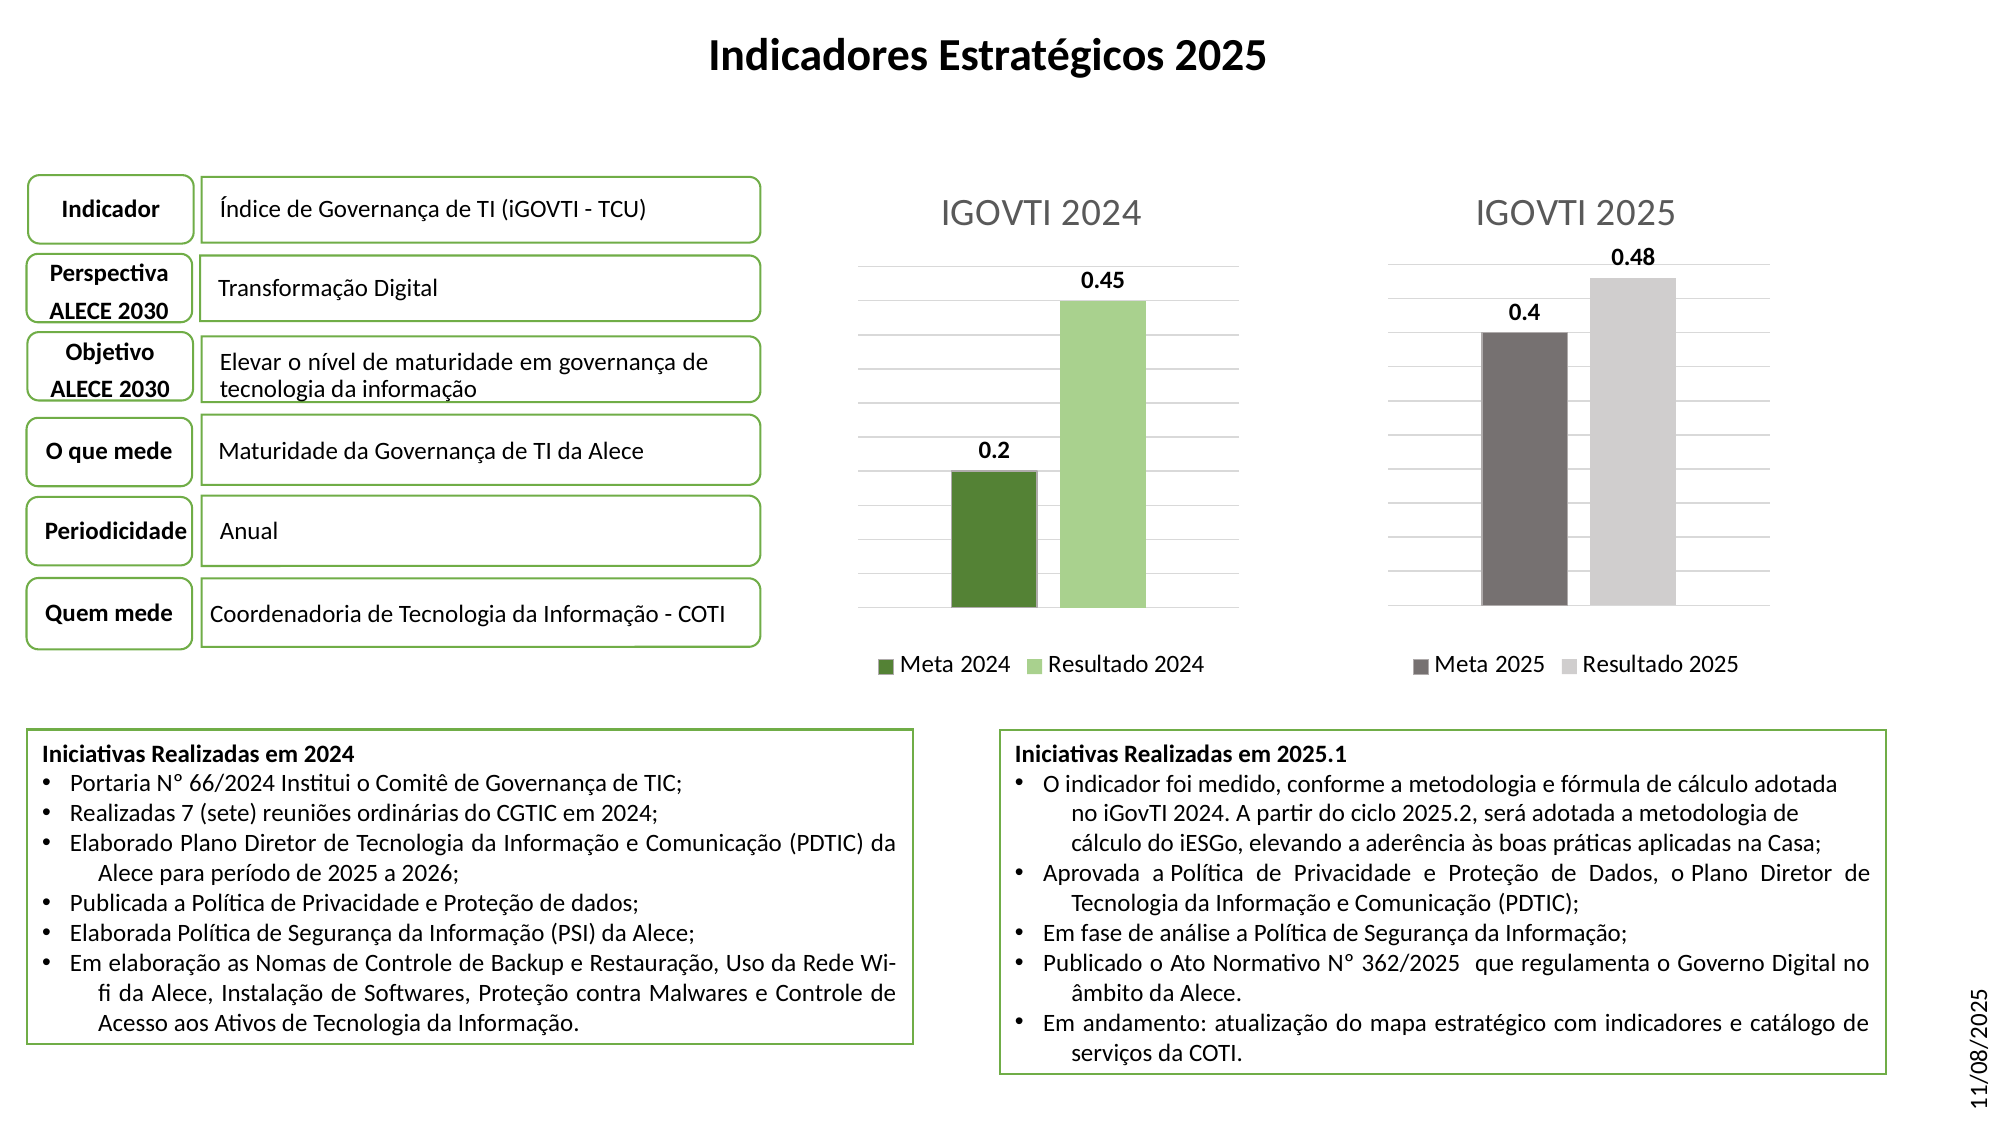

# Indicadores Estratégicos 2025
### Chart: IGOVTI 2024
| Category | Meta 2024 | Resultado 2024 |
|---|---|---|
| Governança de TI (IGOVTI) | 0.2 | 0.45 |
### Chart: IGOVTI 2025
| Category | Meta 2025 | Resultado 2025 |
|---|---|---|
| Governança de TI (IGOVTI) | 0.4 | 0.48 |
Indicador
Índice de Governança de TI (iGOVTI - TCU)
Perspectiva
ALECE 2030
Transformação Digital
Objetivo
ALECE 2030
Elevar o nível de maturidade em governança de tecnologia da informação
Maturidade da Governança de TI da Alece
O que mede
Anual
Periodicidade
Quem mede
Coordenadoria de Tecnologia da Informação - COTI
Iniciativas Realizadas em 2024
Portaria Nº 66/2024 Institui o Comitê de Governança de TIC;
Realizadas 7 (sete) reuniões ordinárias do CGTIC em 2024;
Elaborado Plano Diretor de Tecnologia da Informação e Comunicação (PDTIC) da Alece para período de 2025 a 2026;
Publicada a Política de Privacidade e Proteção de dados;
Elaborada Política de Segurança da Informação (PSI) da Alece;
Em elaboração as Nomas de Controle de Backup e Restauração, Uso da Rede Wi-fi da Alece, Instalação de Softwares, Proteção contra Malwares e Controle de Acesso aos Ativos de Tecnologia da Informação.
Iniciativas Realizadas em 2025.1
O indicador foi medido, conforme a metodologia e fórmula de cálculo adotada no iGovTI 2024. A partir do ciclo 2025.2, será adotada a metodologia de cálculo do iESGo, elevando a aderência às boas práticas aplicadas na Casa;
Aprovada a Política de Privacidade e Proteção de Dados, o Plano Diretor de Tecnologia da Informação e Comunicação (PDTIC);
Em fase de análise a Política de Segurança da Informação;
Publicado o Ato Normativo Nº 362/2025 que regulamenta o Governo Digital no âmbito da Alece.
Em andamento: atualização do mapa estratégico com indicadores e catálogo de serviços da COTI.
11/08/2025